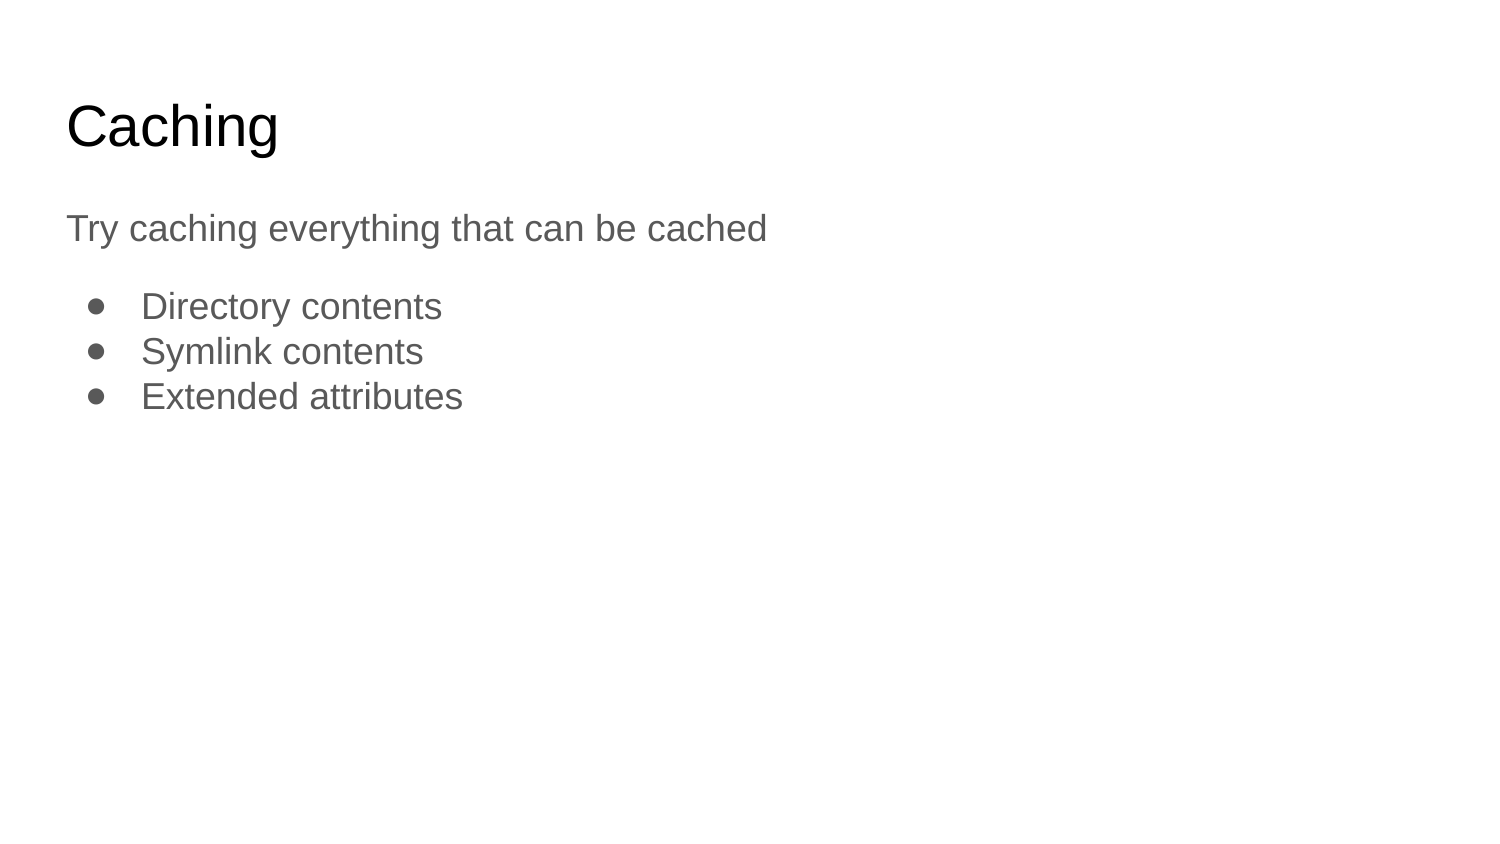

# Caching
Try caching everything that can be cached
Directory contents
Symlink contents
Extended attributes